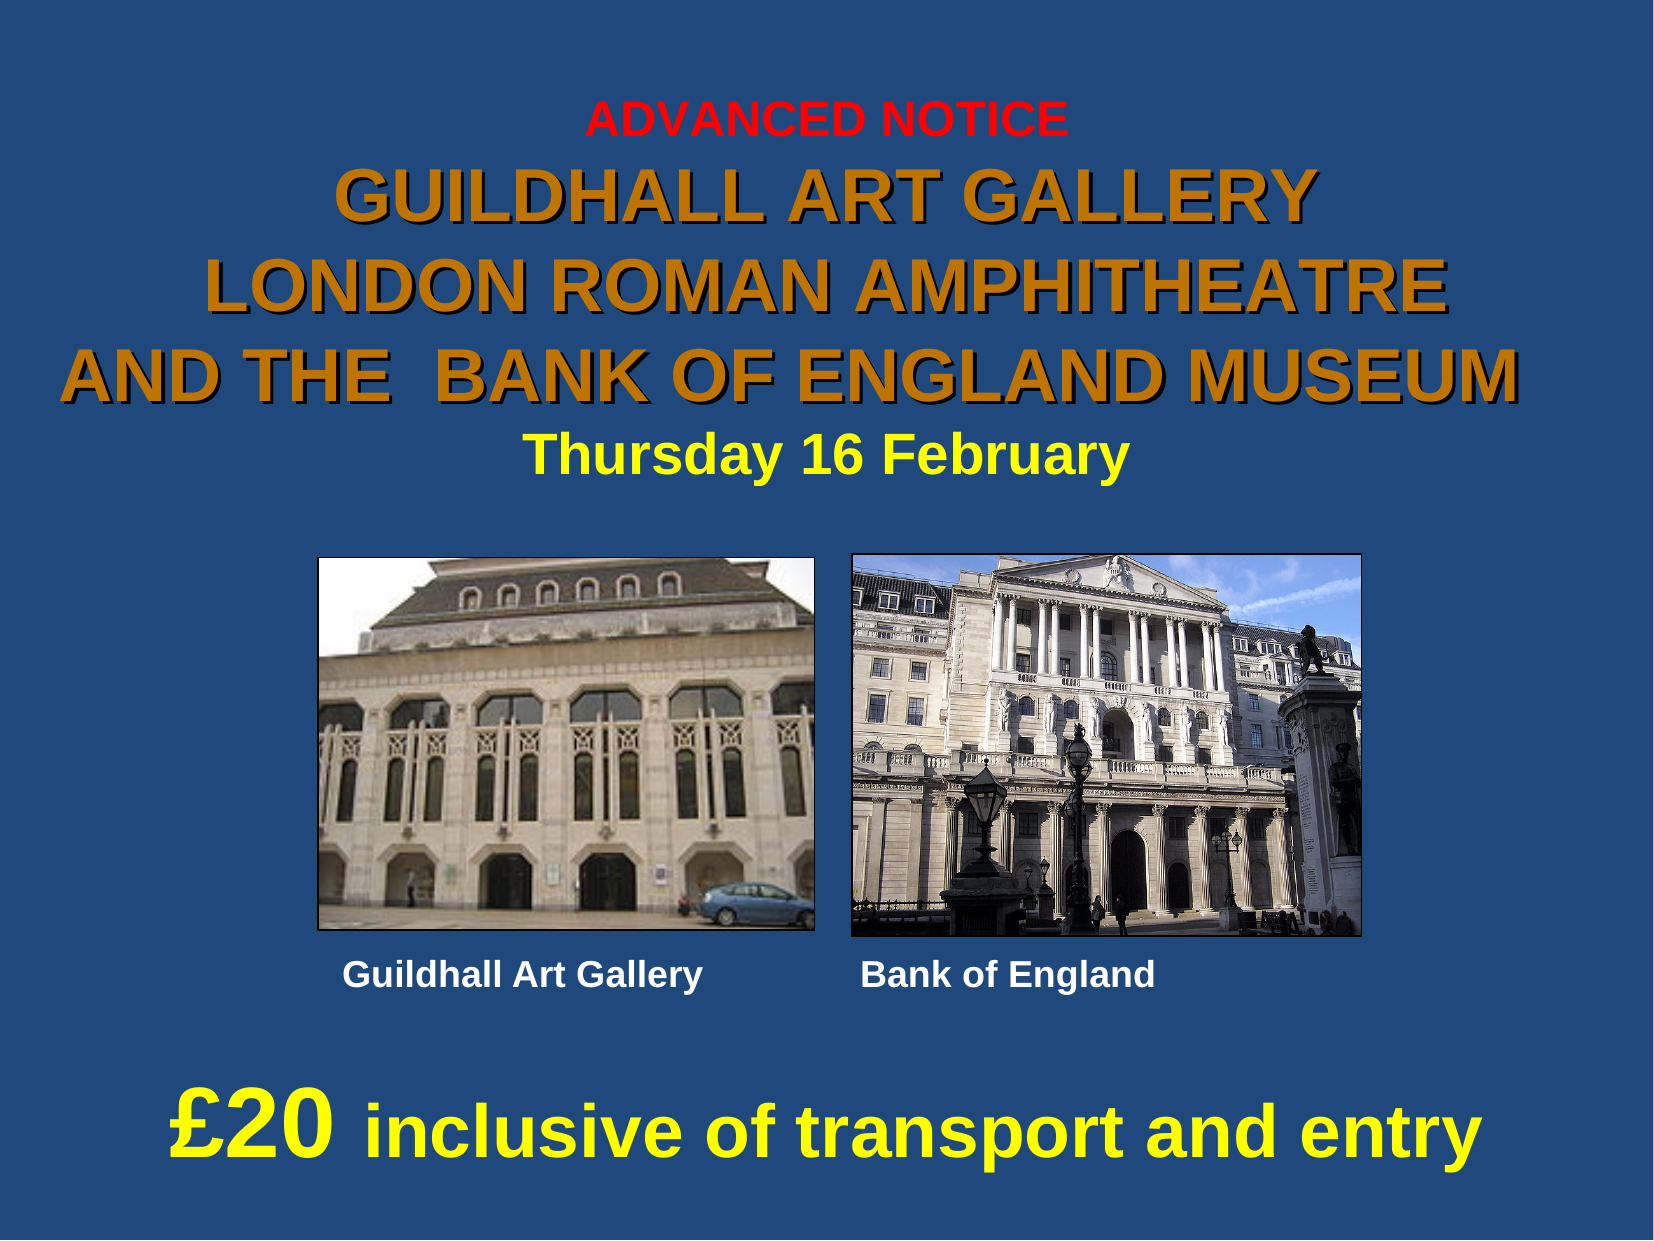

# ADVANCED NOTICE GUILDHALL ART GALLERY LONDON ROMAN AMPHITHEATRE AND THE BANK OF ENGLAND MUSEUM Thursday 16 February
 Guildhall Art Gallery Bank of England
£20 inclusive of transport and entry